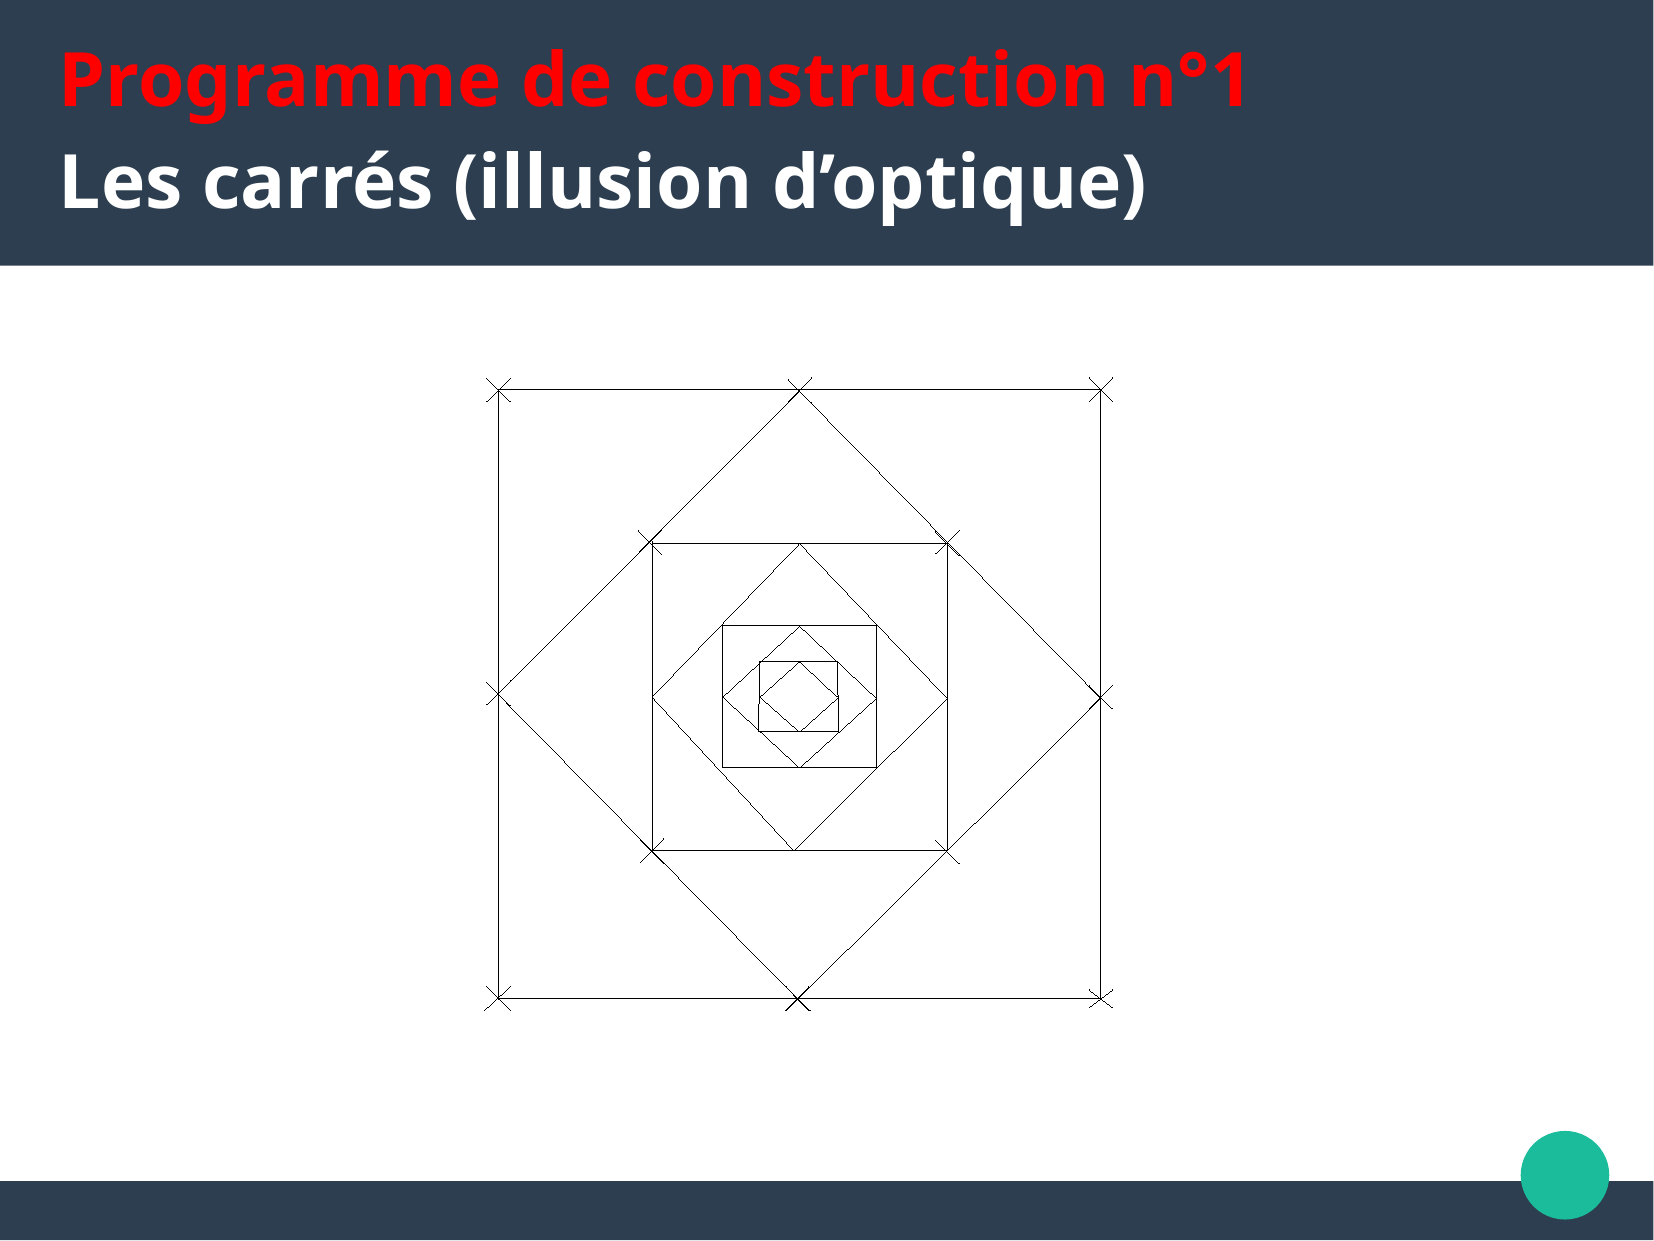

# Programme de construction n°1 Les carrés (illusion d’optique)